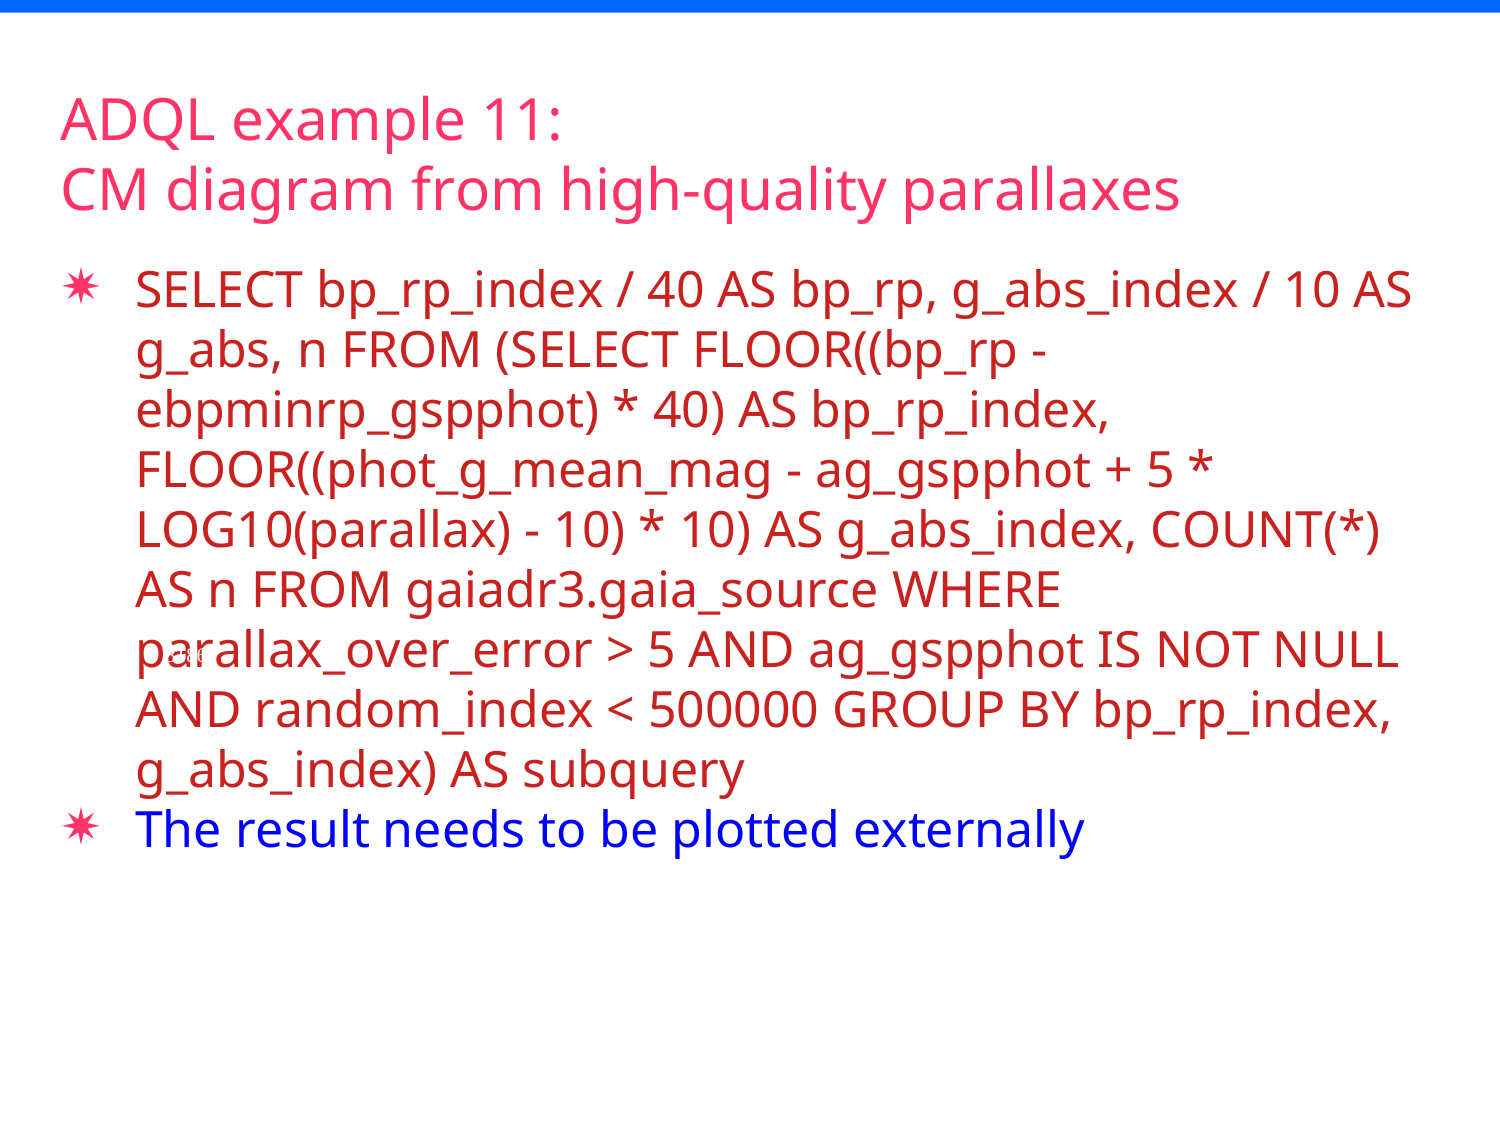

ADQL example 11:
CM diagram from high-quality parallaxes
SELECT bp_rp_index / 40 AS bp_rp, g_abs_index / 10 AS g_abs, n FROM (SELECT FLOOR((bp_rp -ebpminrp_gspphot) * 40) AS bp_rp_index, FLOOR((phot_g_mean_mag - ag_gspphot + 5 * LOG10(parallax) - 10) * 10) AS g_abs_index, COUNT(*) AS n FROM gaiadr3.gaia_source WHERE parallax_over_error > 5 AND ag_gspphot IS NOT NULL AND random_index < 500000 GROUP BY bp_rp_index, g_abs_index) AS subquery
The result needs to be plotted externally
81867
39